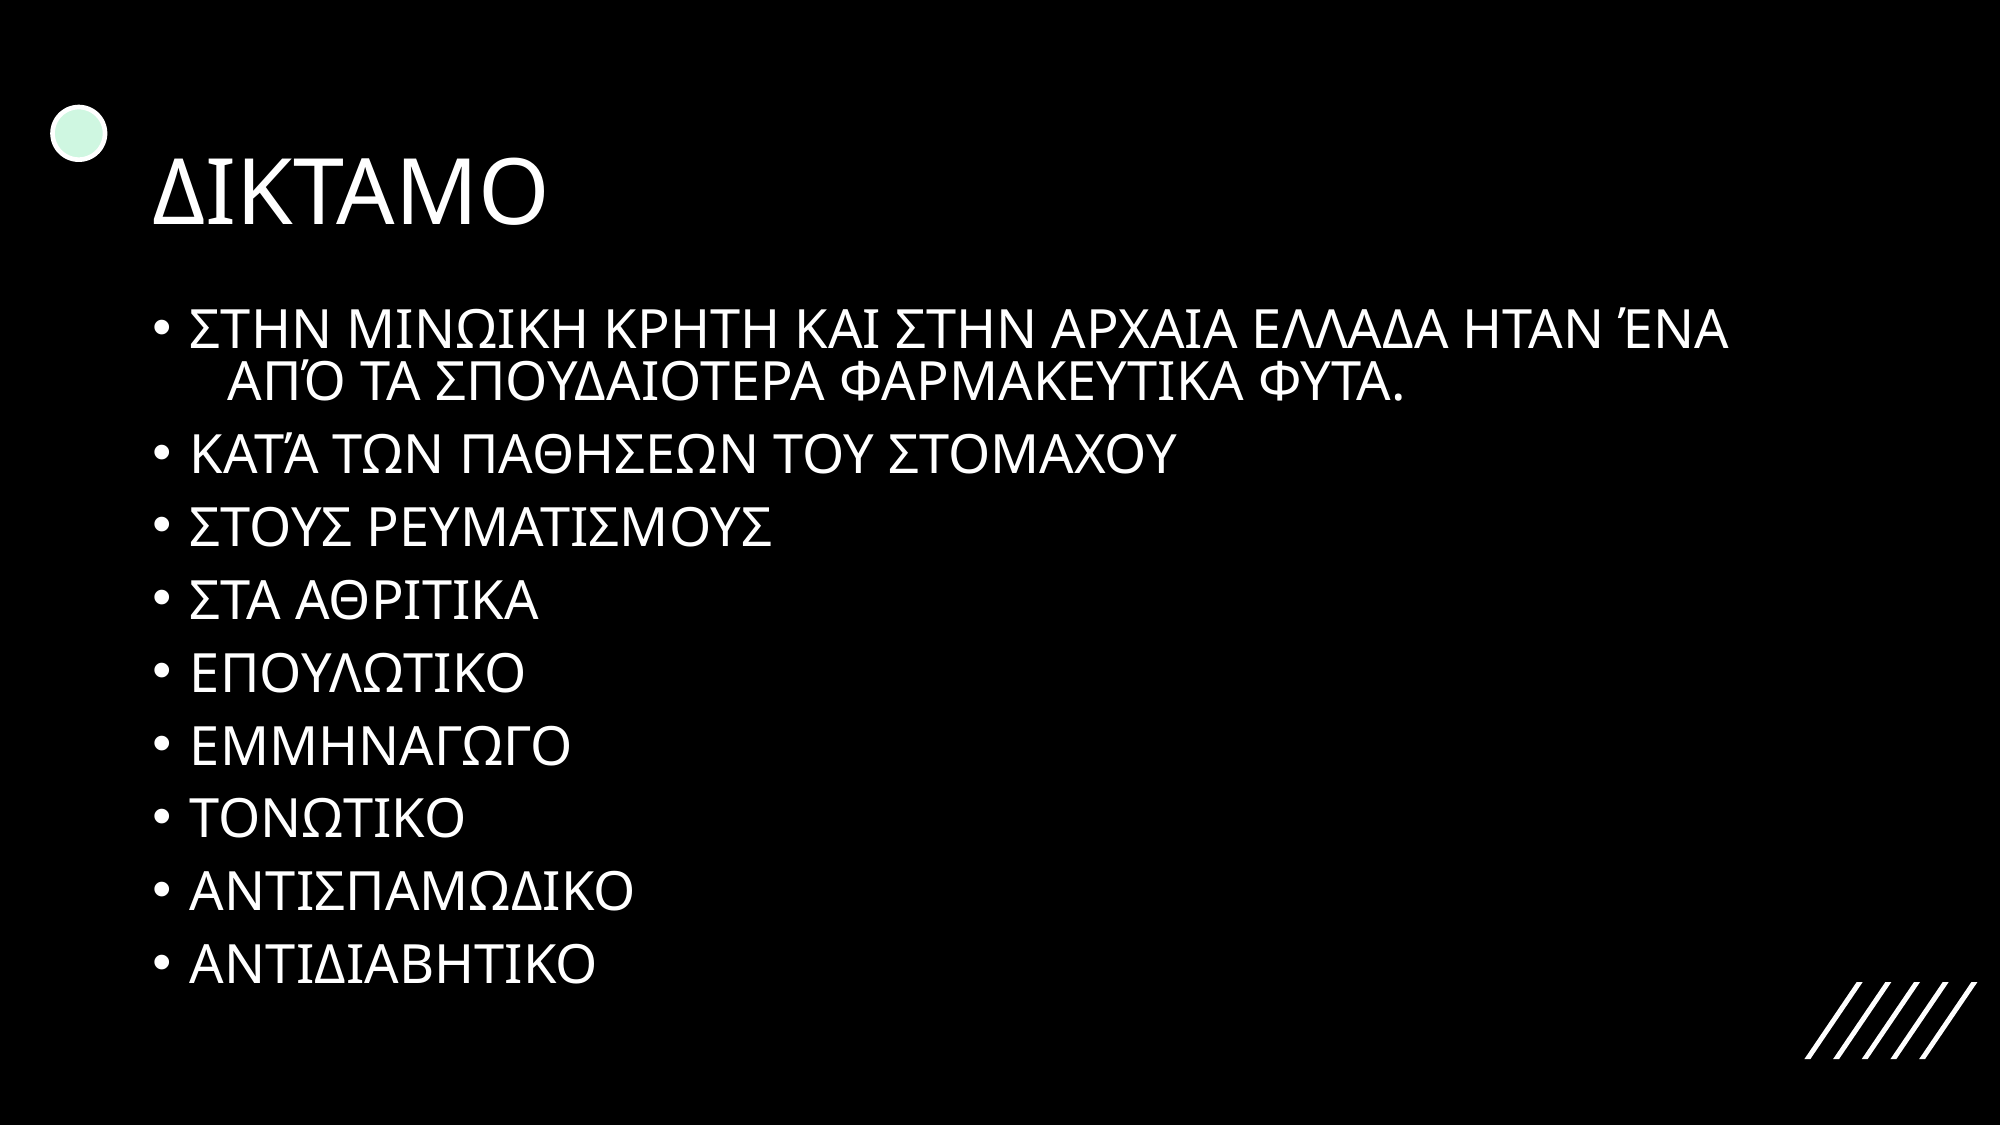

# ΔΙΚΤΑΜΟ
ΣΤΗΝ ΜΙΝΩΙΚΗ ΚΡΗΤΗ ΚΑΙ ΣΤΗΝ ΑΡΧΑΙΑ ΕΛΛΑΔΑ ΗΤΑΝ ΈΝΑ ΑΠΌ ΤΑ ΣΠΟΥΔΑΙΟΤΕΡΑ ΦΑΡΜΑΚΕΥΤΙΚΑ ΦΥΤΑ.
ΚΑΤΆ ΤΩΝ ΠΑΘΗΣΕΩΝ ΤΟΥ ΣΤΟΜΑΧΟΥ
ΣΤΟΥΣ ΡΕΥΜΑΤΙΣΜΟΥΣ
ΣΤΑ ΑΘΡΙΤΙΚΑ
ΕΠΟΥΛΩΤΙΚΟ
ΕΜΜΗΝΑΓΩΓΟ
ΤΟΝΩΤΙΚΟ
ΑΝΤΙΣΠΑΜΩΔΙΚΟ
ΑΝΤΙΔΙΑΒΗΤΙΚΟ